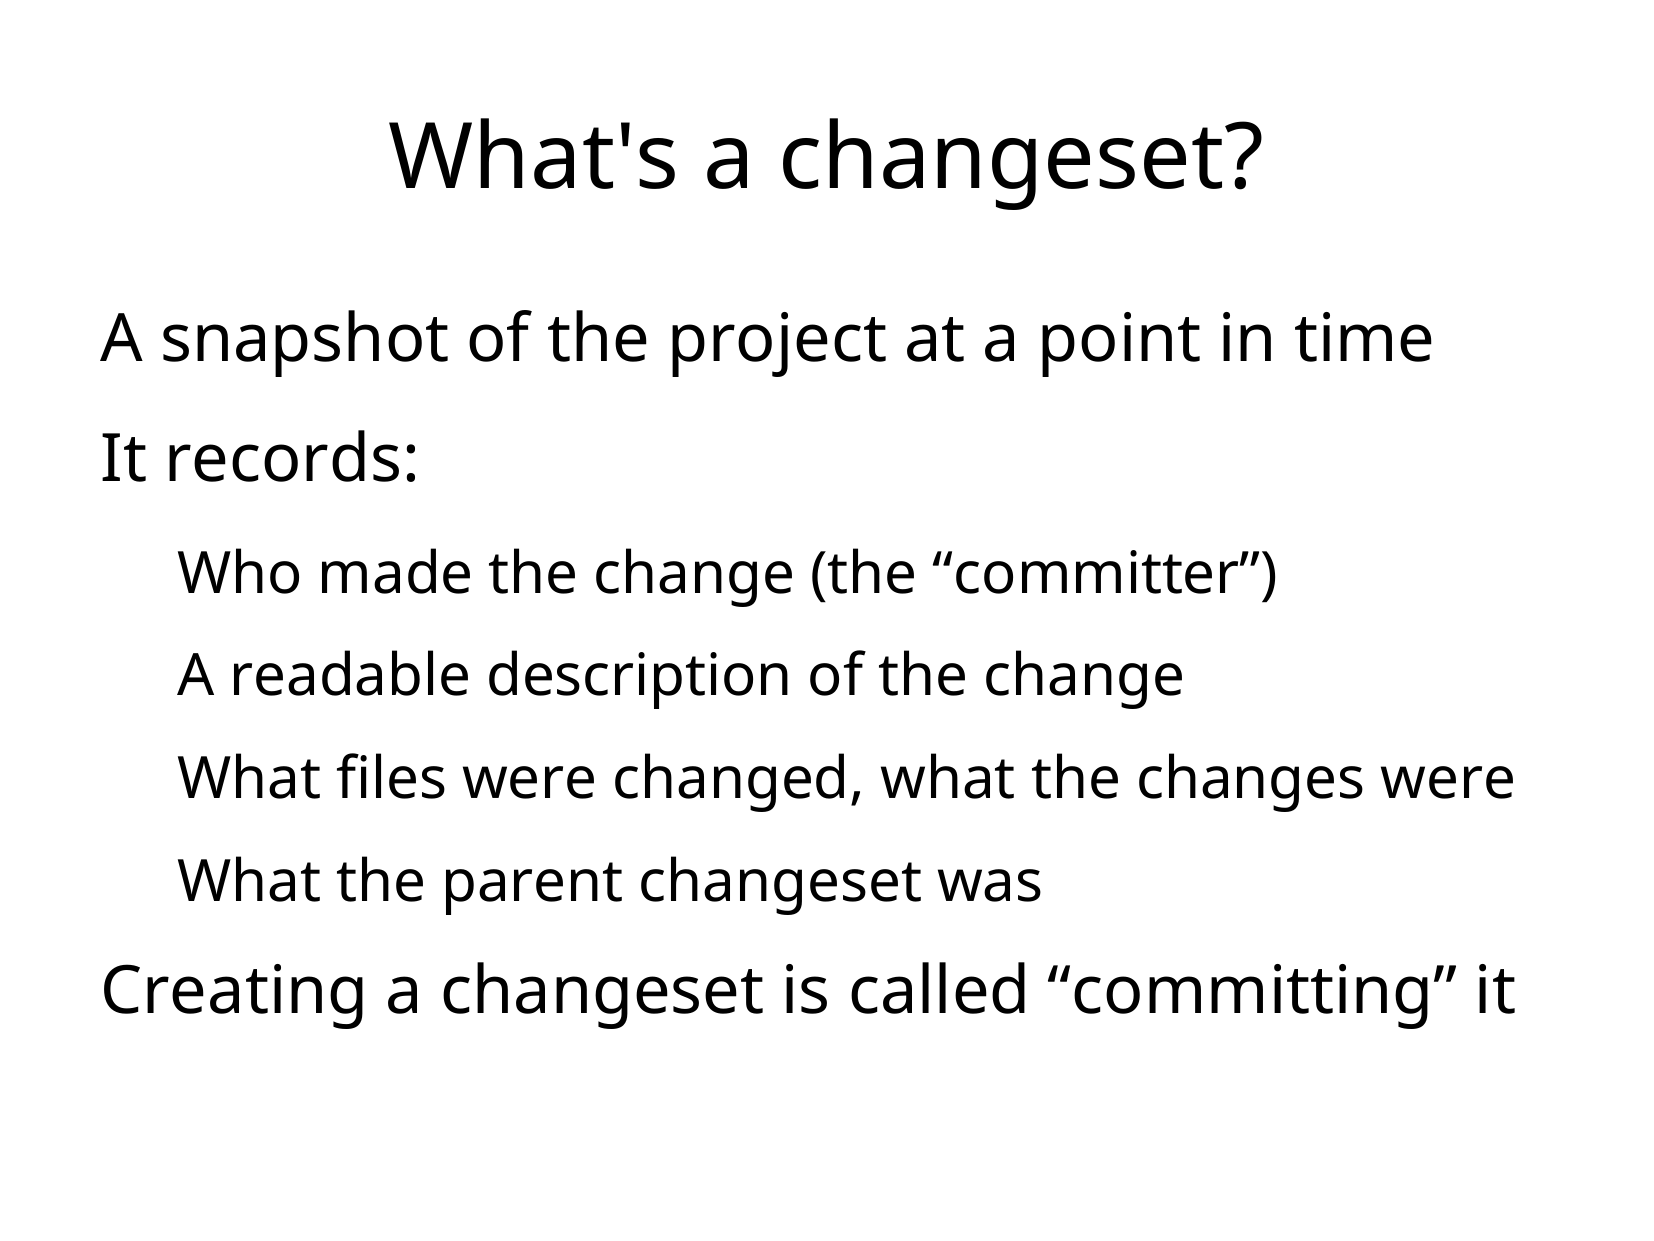

# What's a changeset?
A snapshot of the project at a point in time
It records:
Who made the change (the “committer”)
A readable description of the change
What files were changed, what the changes were
What the parent changeset was
Creating a changeset is called “committing” it